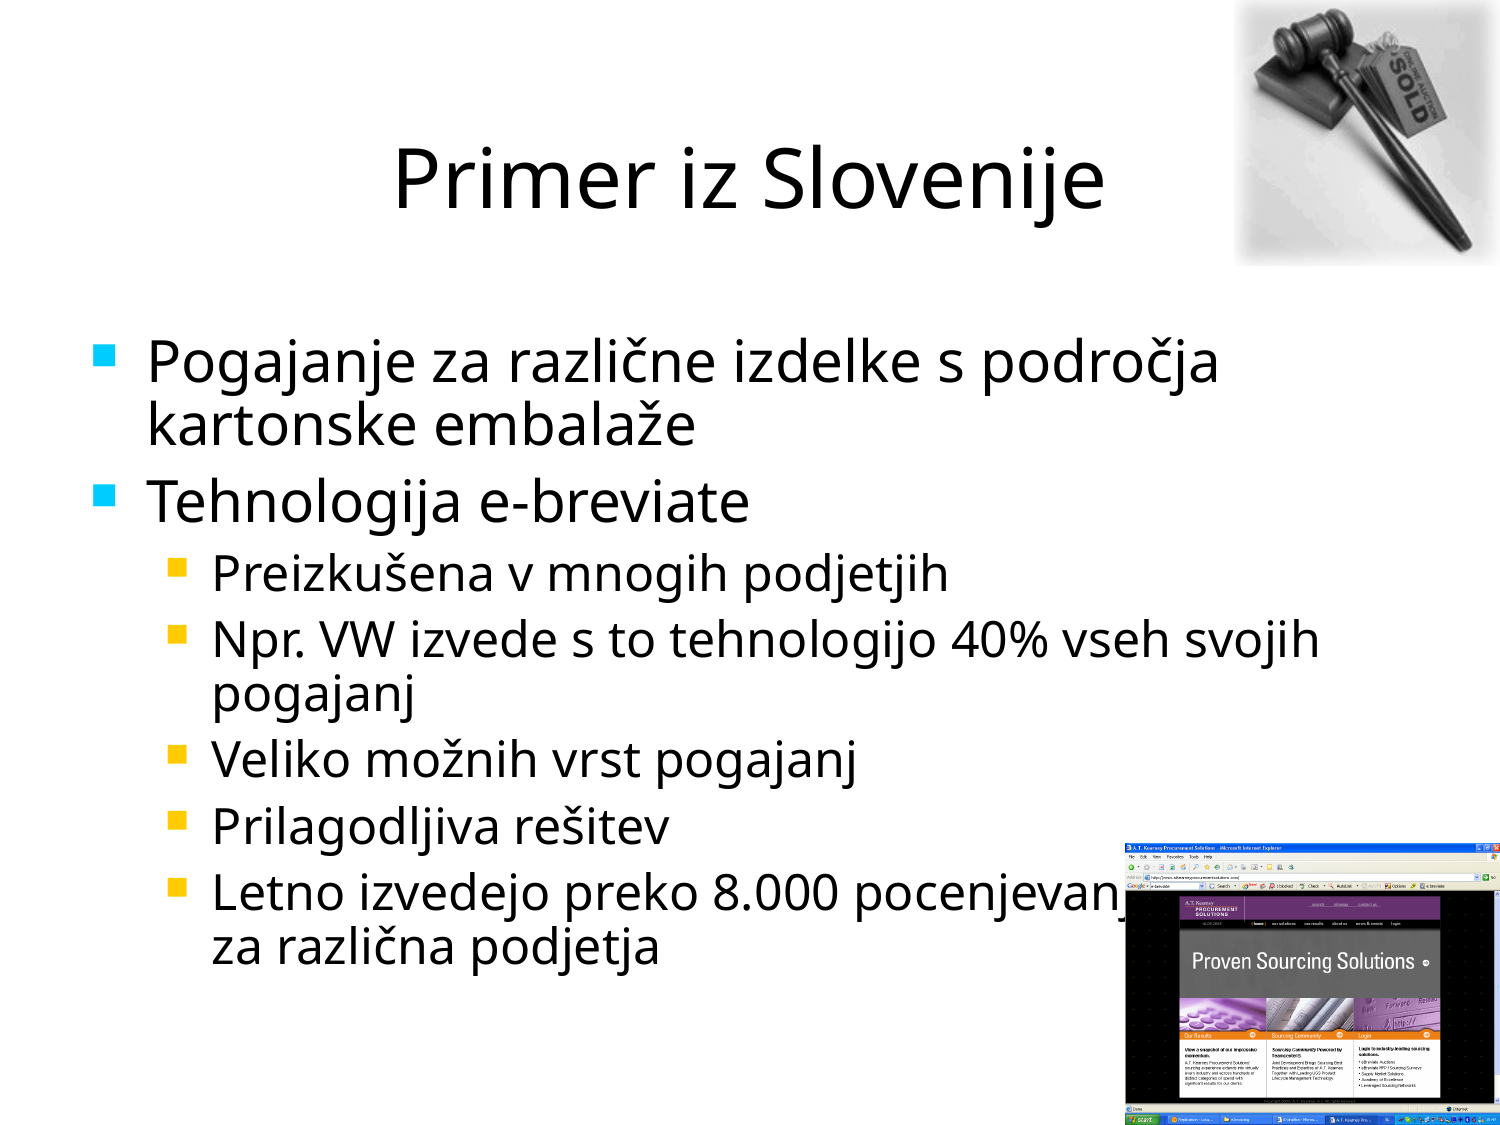

# Primer iz Slovenije
Pogajanje za različne izdelke s področja kartonske embalaže
Tehnologija e-breviate
Preizkušena v mnogih podjetjih
Npr. VW izvede s to tehnologijo 40% vseh svojih pogajanj
Veliko možnih vrst pogajanj
Prilagodljiva rešitev
Letno izvedejo preko 8.000 pocenjevanj
za različna podjetja